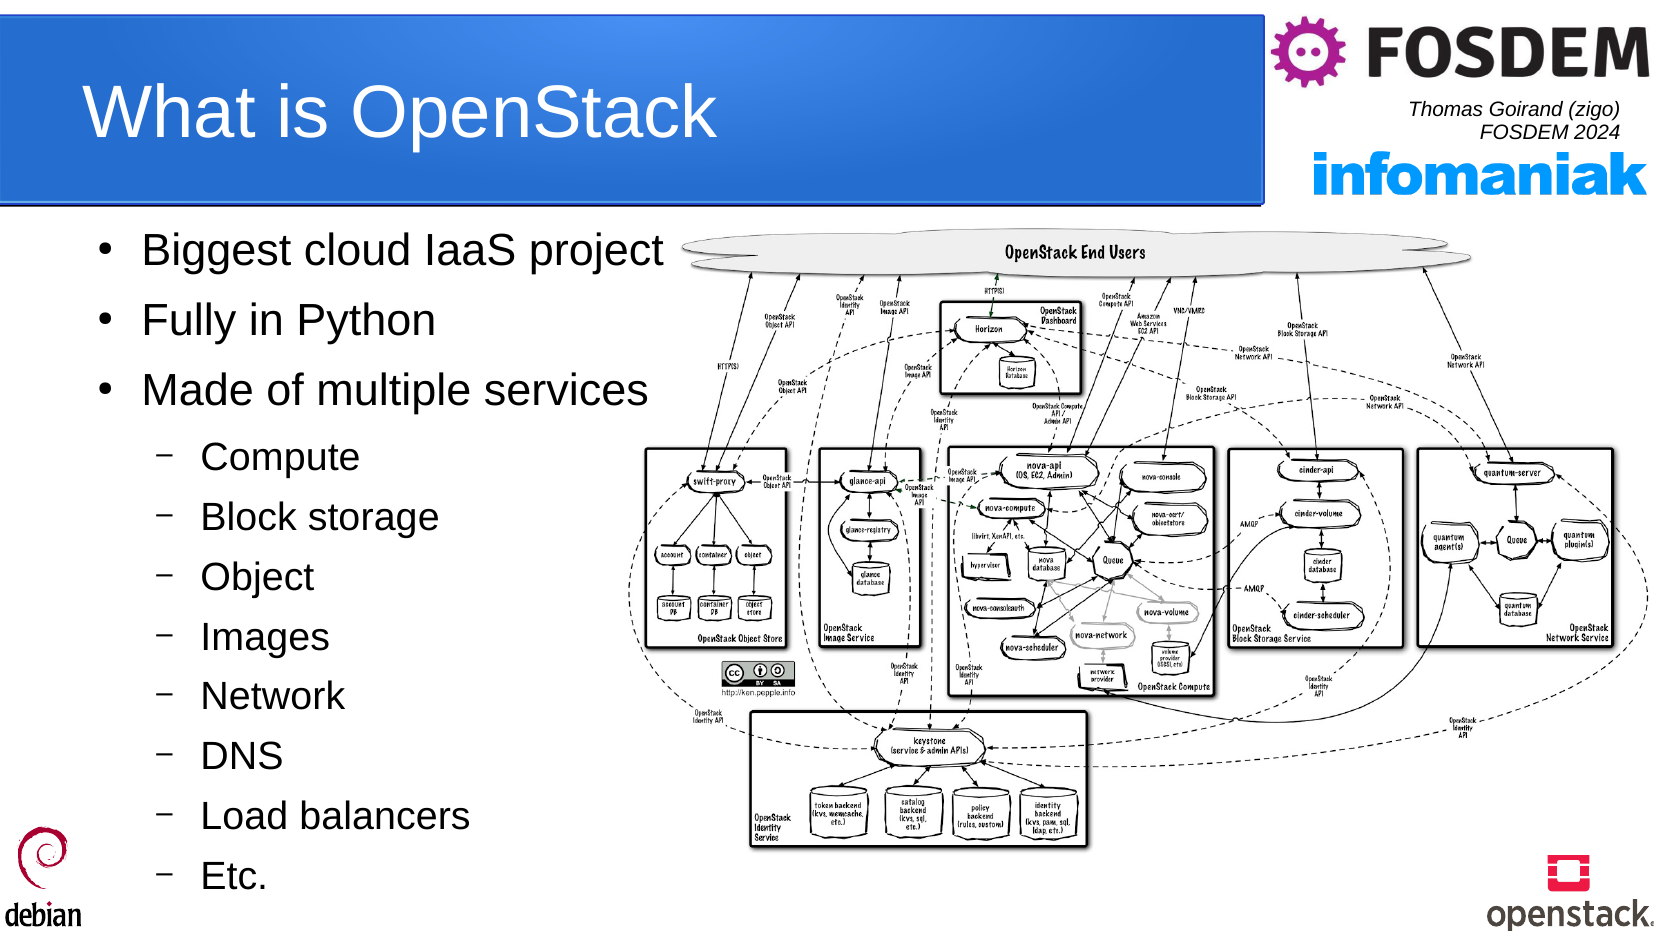

# What is OpenStack
Biggest cloud IaaS project
Fully in Python
Made of multiple services
Compute
Block storage
Object
Images
Network
DNS
Load balancers
Etc.